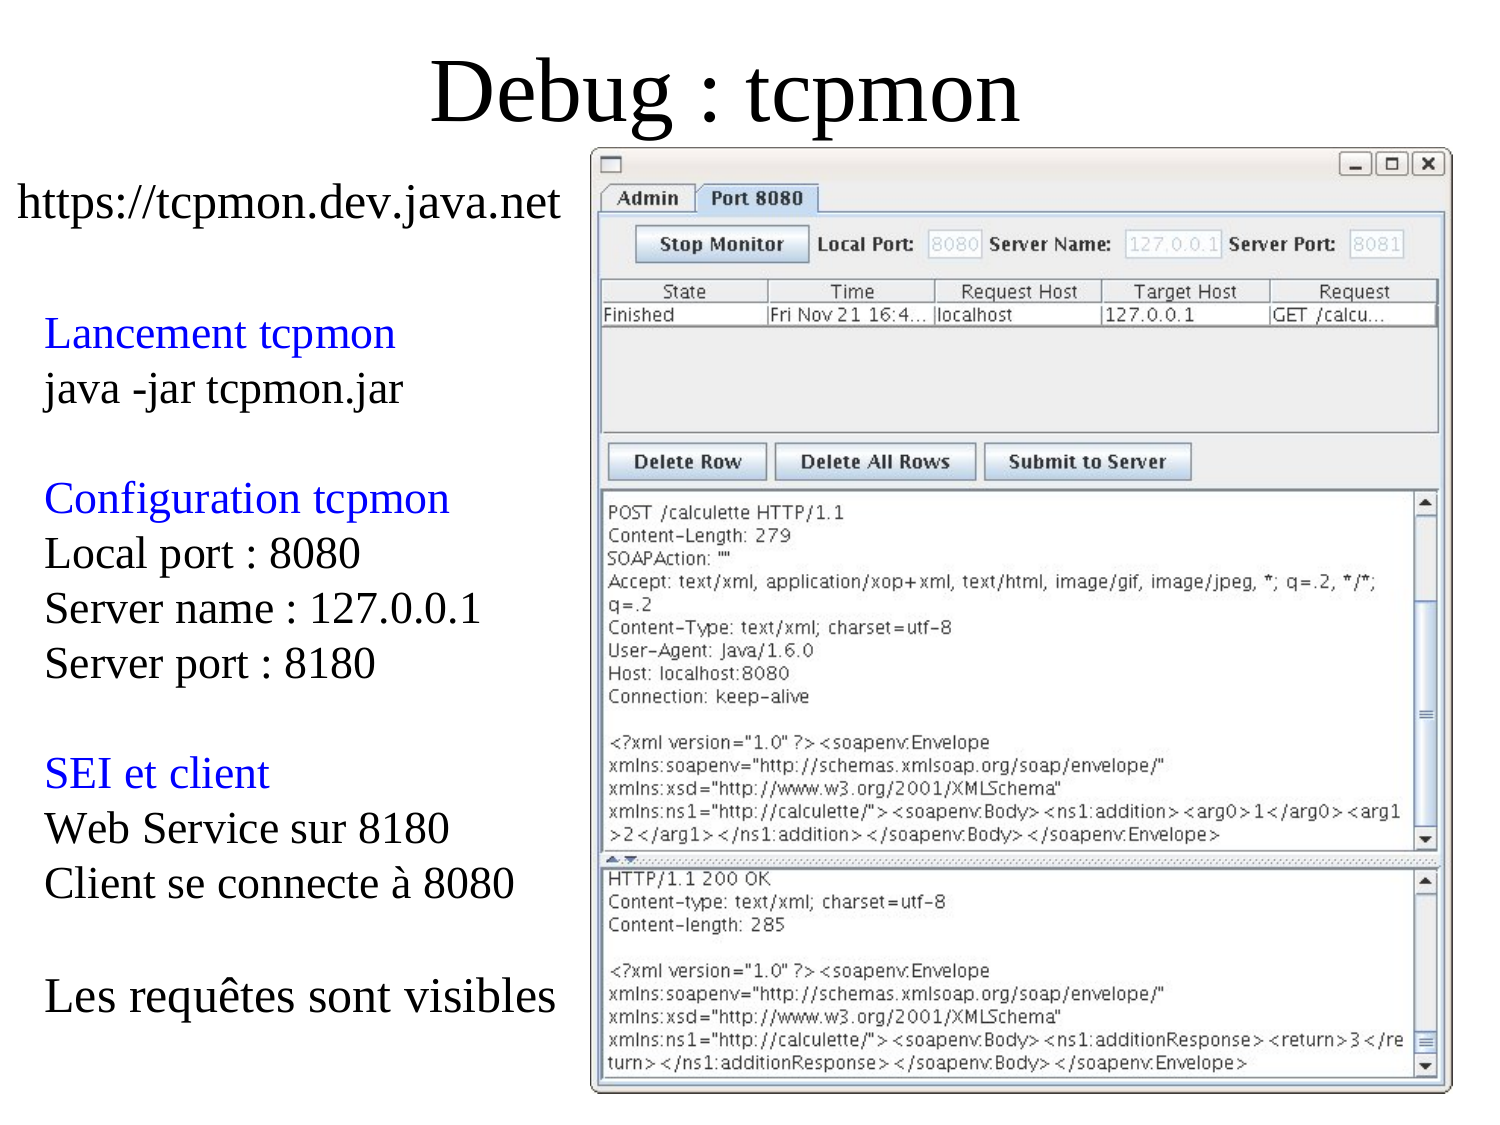

# Debug : tcpmon
https://tcpmon.dev.java.net
Lancement tcpmon
java -jar tcpmon.jar
Configuration tcpmon
Local port : 8080
Server name : 127.0.0.1
Server port : 8180
SEI et client
Web Service sur 8180
Client se connecte à 8080
Les requêtes sont visibles